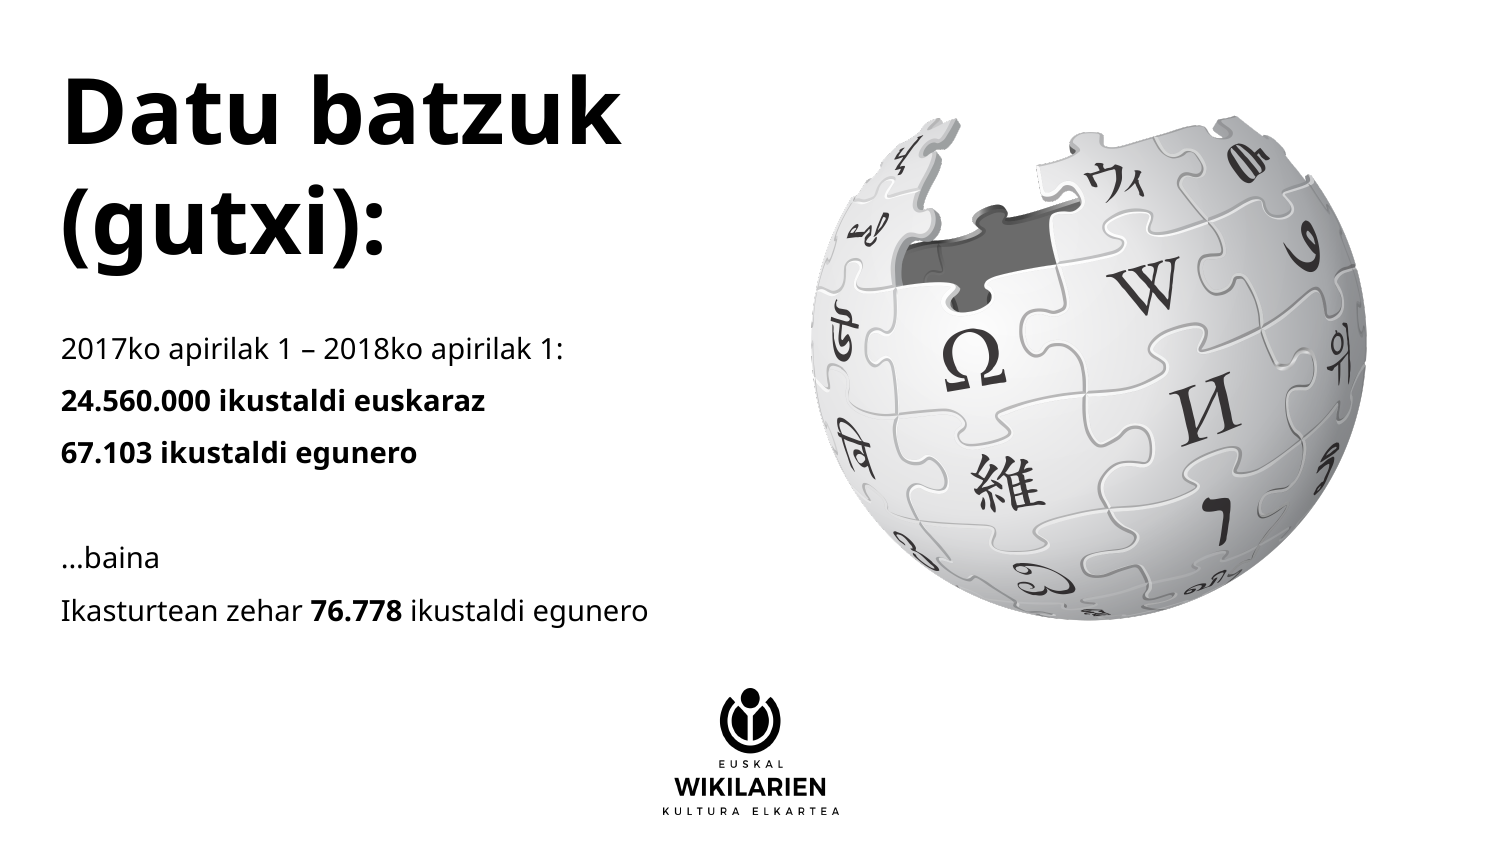

# Datu batzuk (gutxi):
2017ko apirilak 1 – 2018ko apirilak 1:
24.560.000 ikustaldi euskaraz
67.103 ikustaldi egunero
...baina
Ikasturtean zehar 76.778 ikustaldi egunero